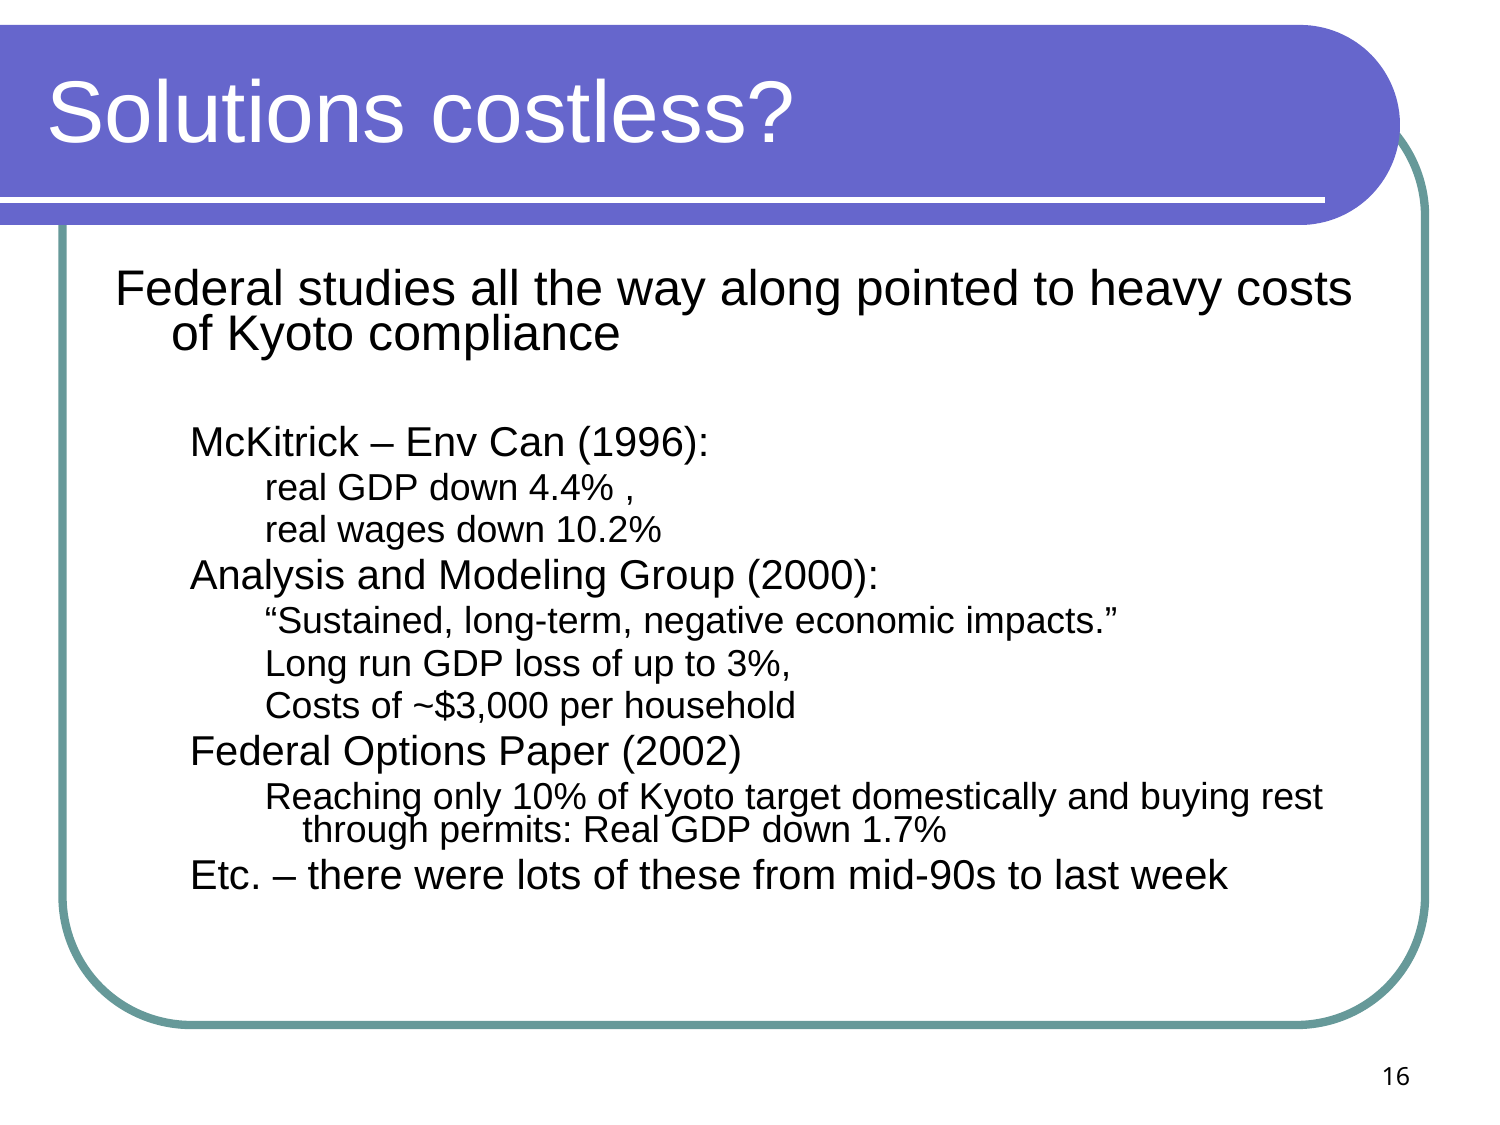

# Solutions costless?
Federal studies all the way along pointed to heavy costs of Kyoto compliance
McKitrick – Env Can (1996):
real GDP down 4.4% ,
real wages down 10.2%
Analysis and Modeling Group (2000):
“Sustained, long-term, negative economic impacts.”
Long run GDP loss of up to 3%,
Costs of ~$3,000 per household
Federal Options Paper (2002)
Reaching only 10% of Kyoto target domestically and buying rest through permits: Real GDP down 1.7%
Etc. – there were lots of these from mid-90s to last week
16